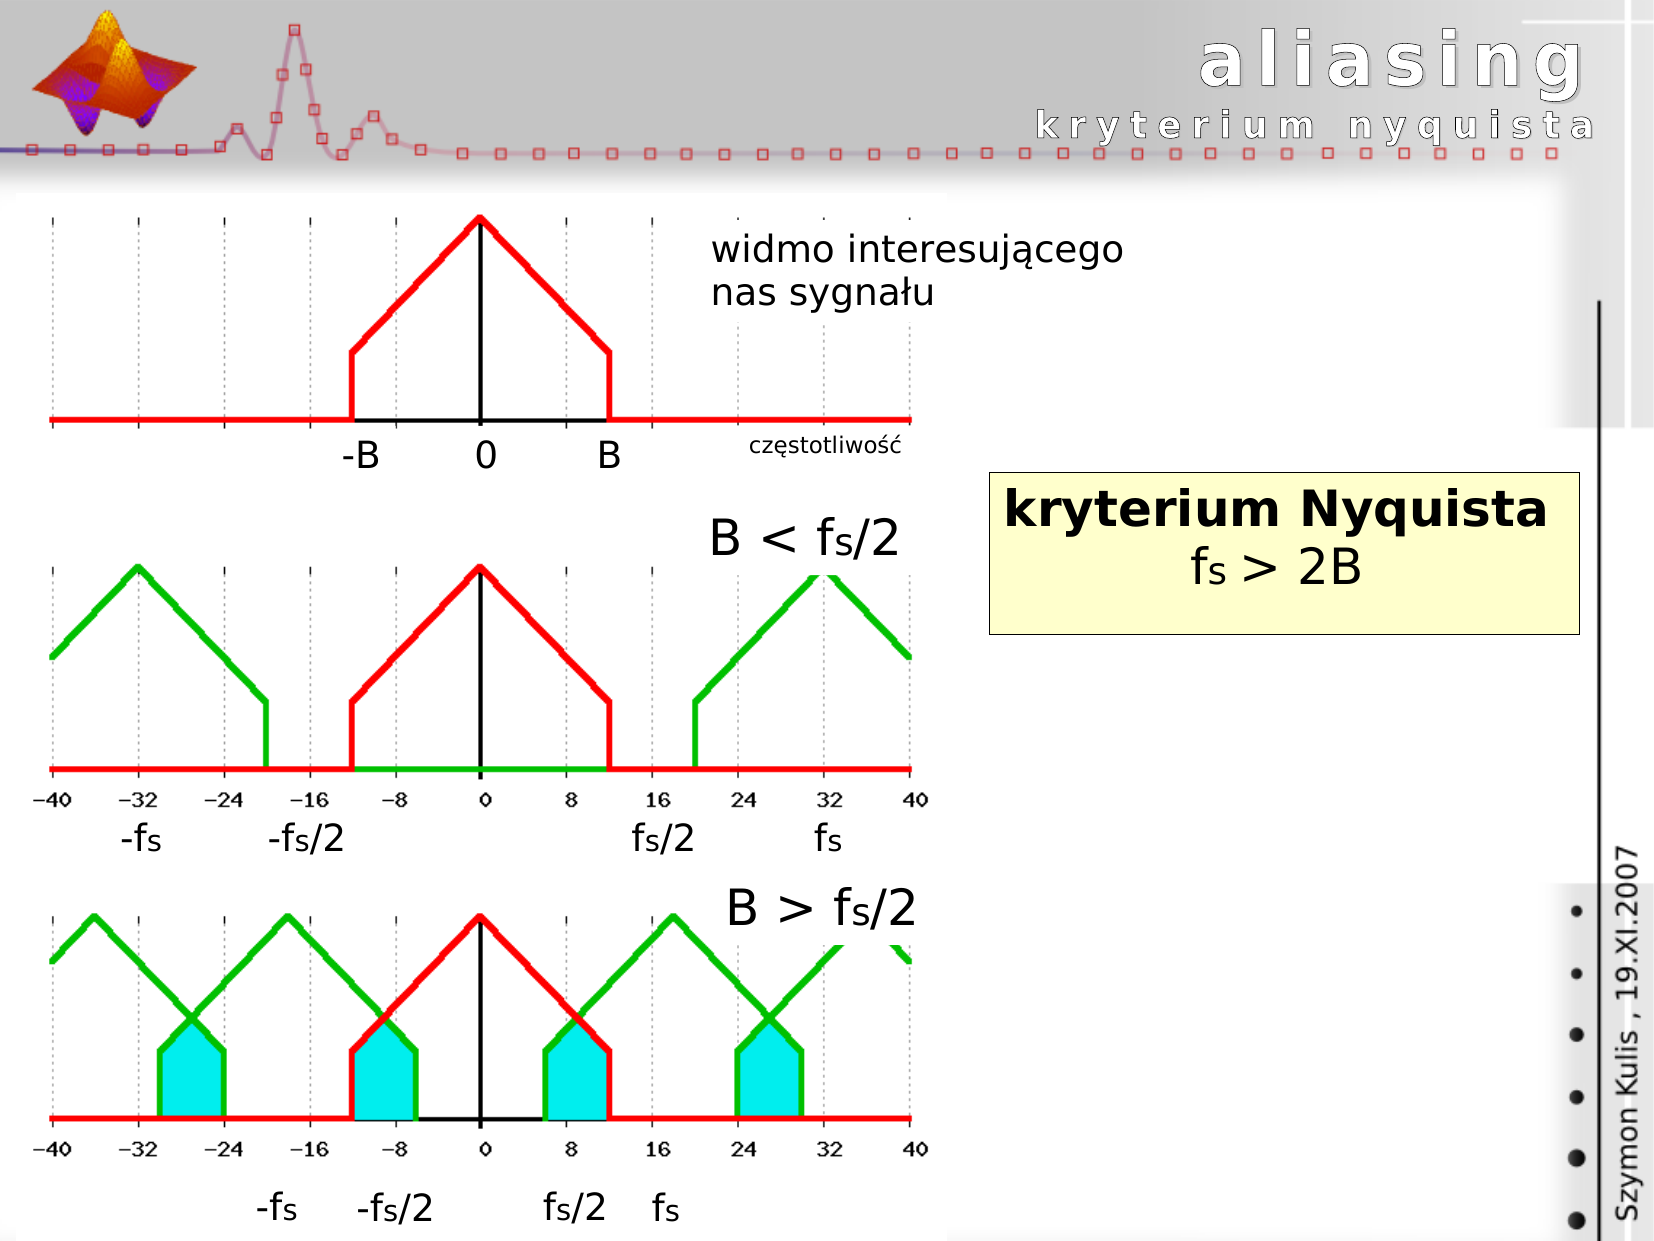

# aliasing kryterium nyquista
widmo interesującego
nas sygnału
częstotliwość
-B
0
B
kryterium Nyquista
fs > 2B
B < fs/2
-fs
-fs/2
fs/2
fs
B > fs/2
-fs
fs/2
-fs/2
fs